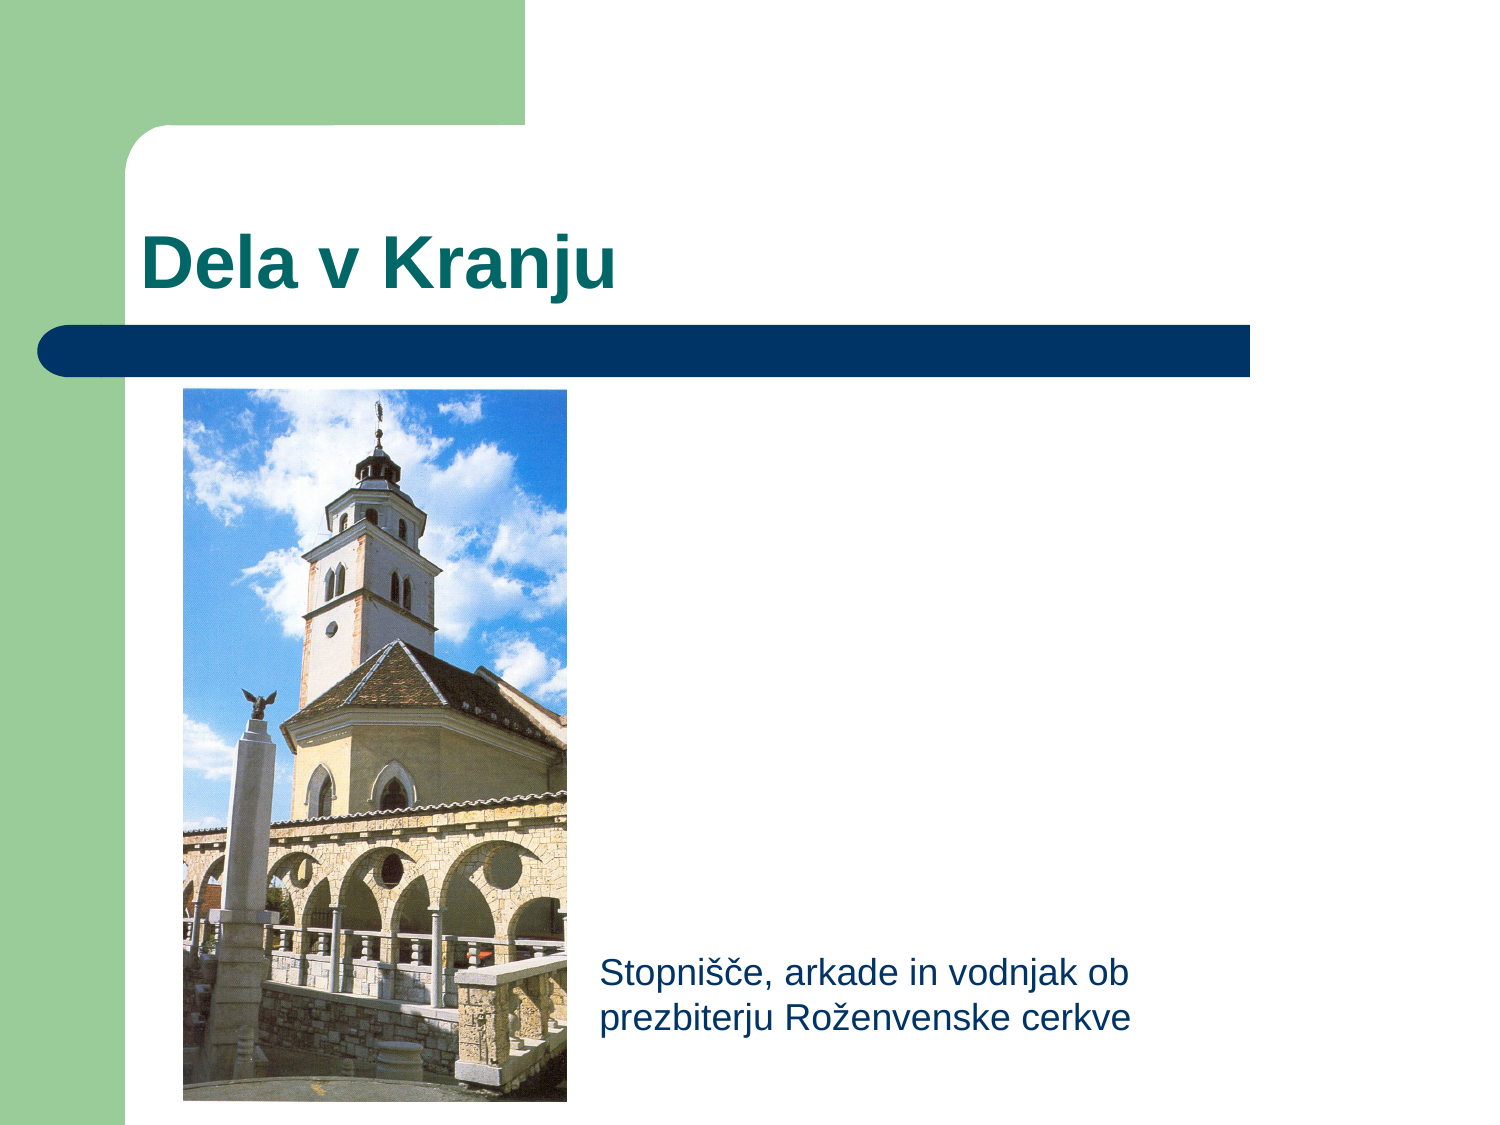

# Dela v Kranju
Stopnišče, arkade in vodnjak ob prezbiterju Roženvenske cerkve